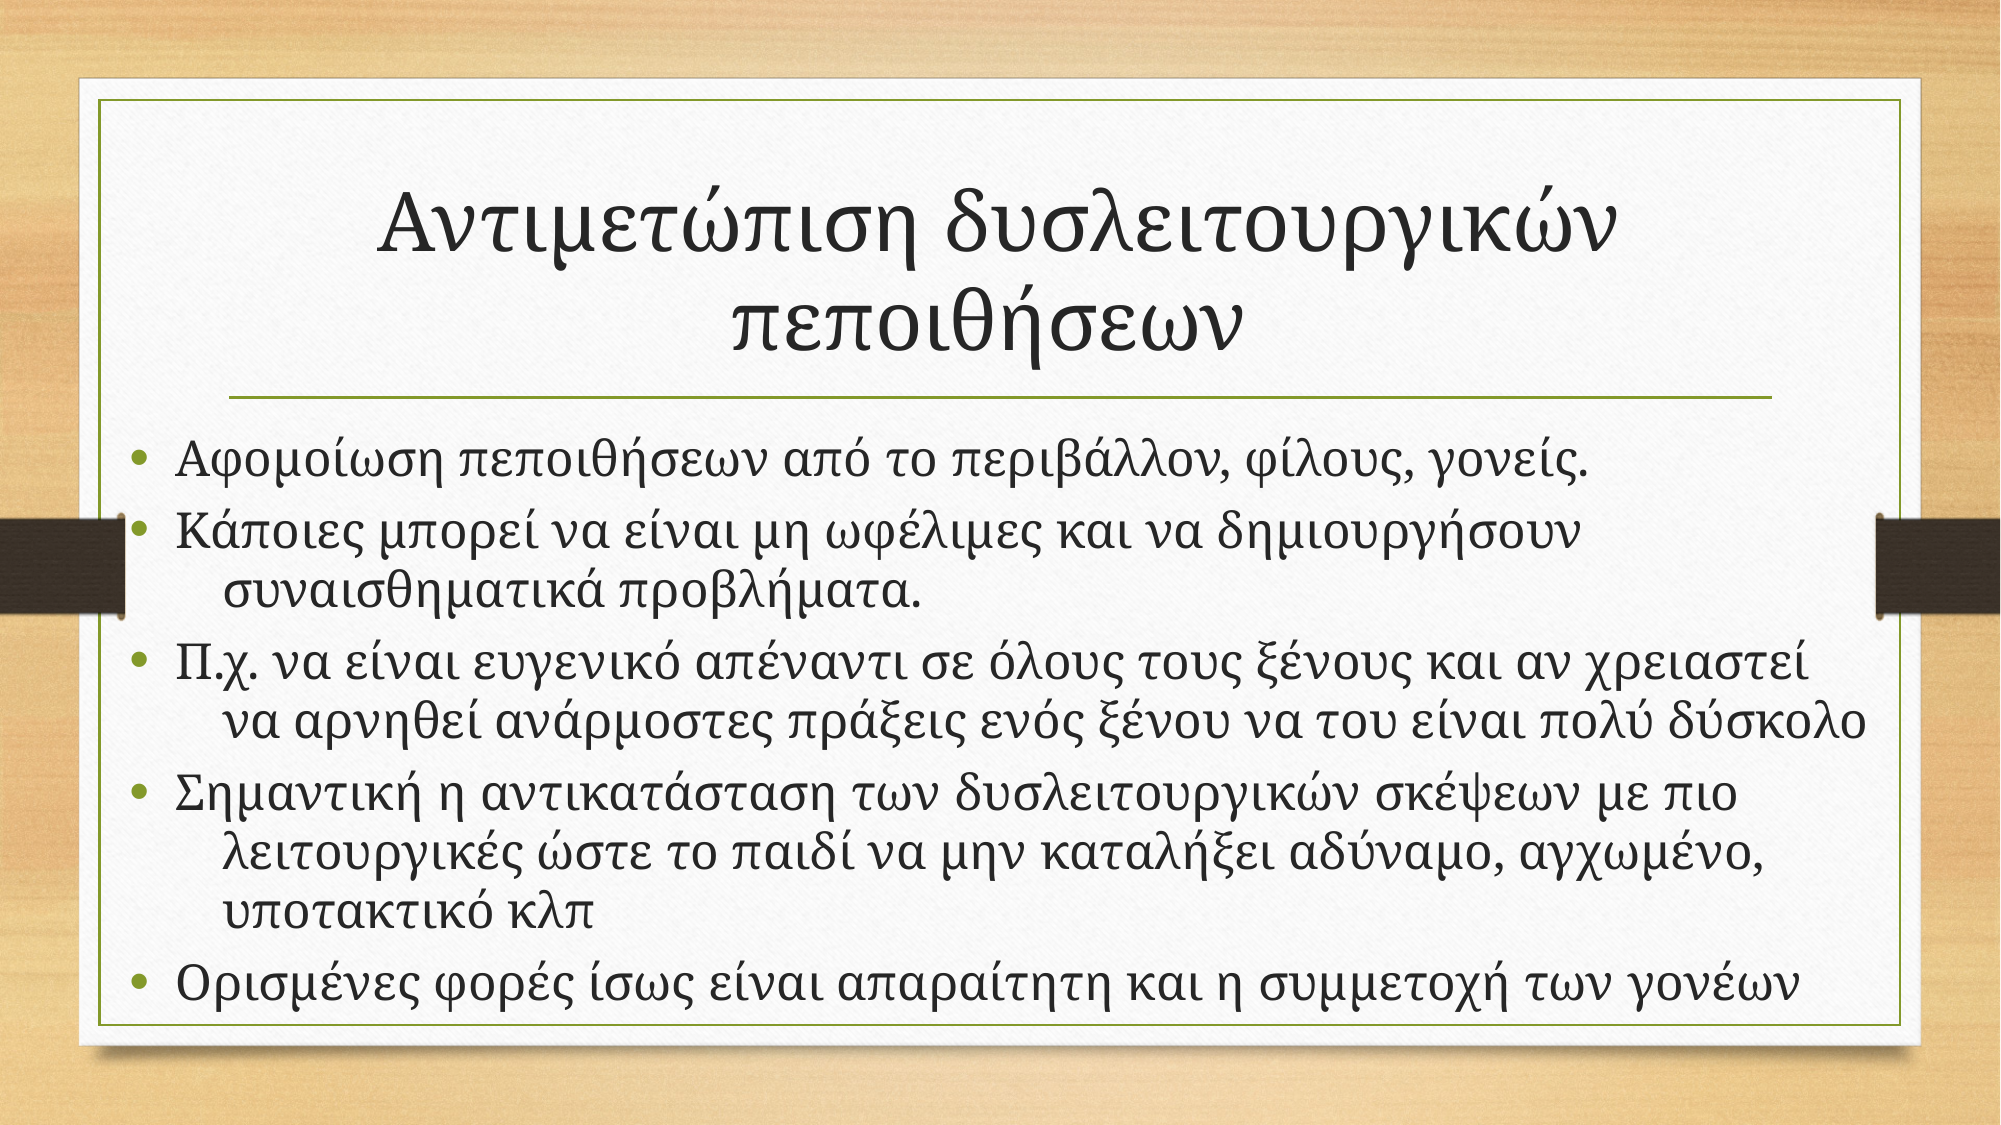

# Αντιμετώπιση δυσλειτουργικών πεποιθήσεων
Αφομοίωση πεποιθήσεων από το περιβάλλον, φίλους, γονείς.
Κάποιες μπορεί να είναι μη ωφέλιμες και να δημιουργήσουν συναισθηματικά προβλήματα.
Π.χ. να είναι ευγενικό απέναντι σε όλους τους ξένους και αν χρειαστεί να αρνηθεί ανάρμοστες πράξεις ενός ξένου να του είναι πολύ δύσκολο
Σημαντική η αντικατάσταση των δυσλειτουργικών σκέψεων με πιο λειτουργικές ώστε το παιδί να μην καταλήξει αδύναμο, αγχωμένο, υποτακτικό κλπ
Ορισμένες φορές ίσως είναι απαραίτητη και η συμμετοχή των γονέων